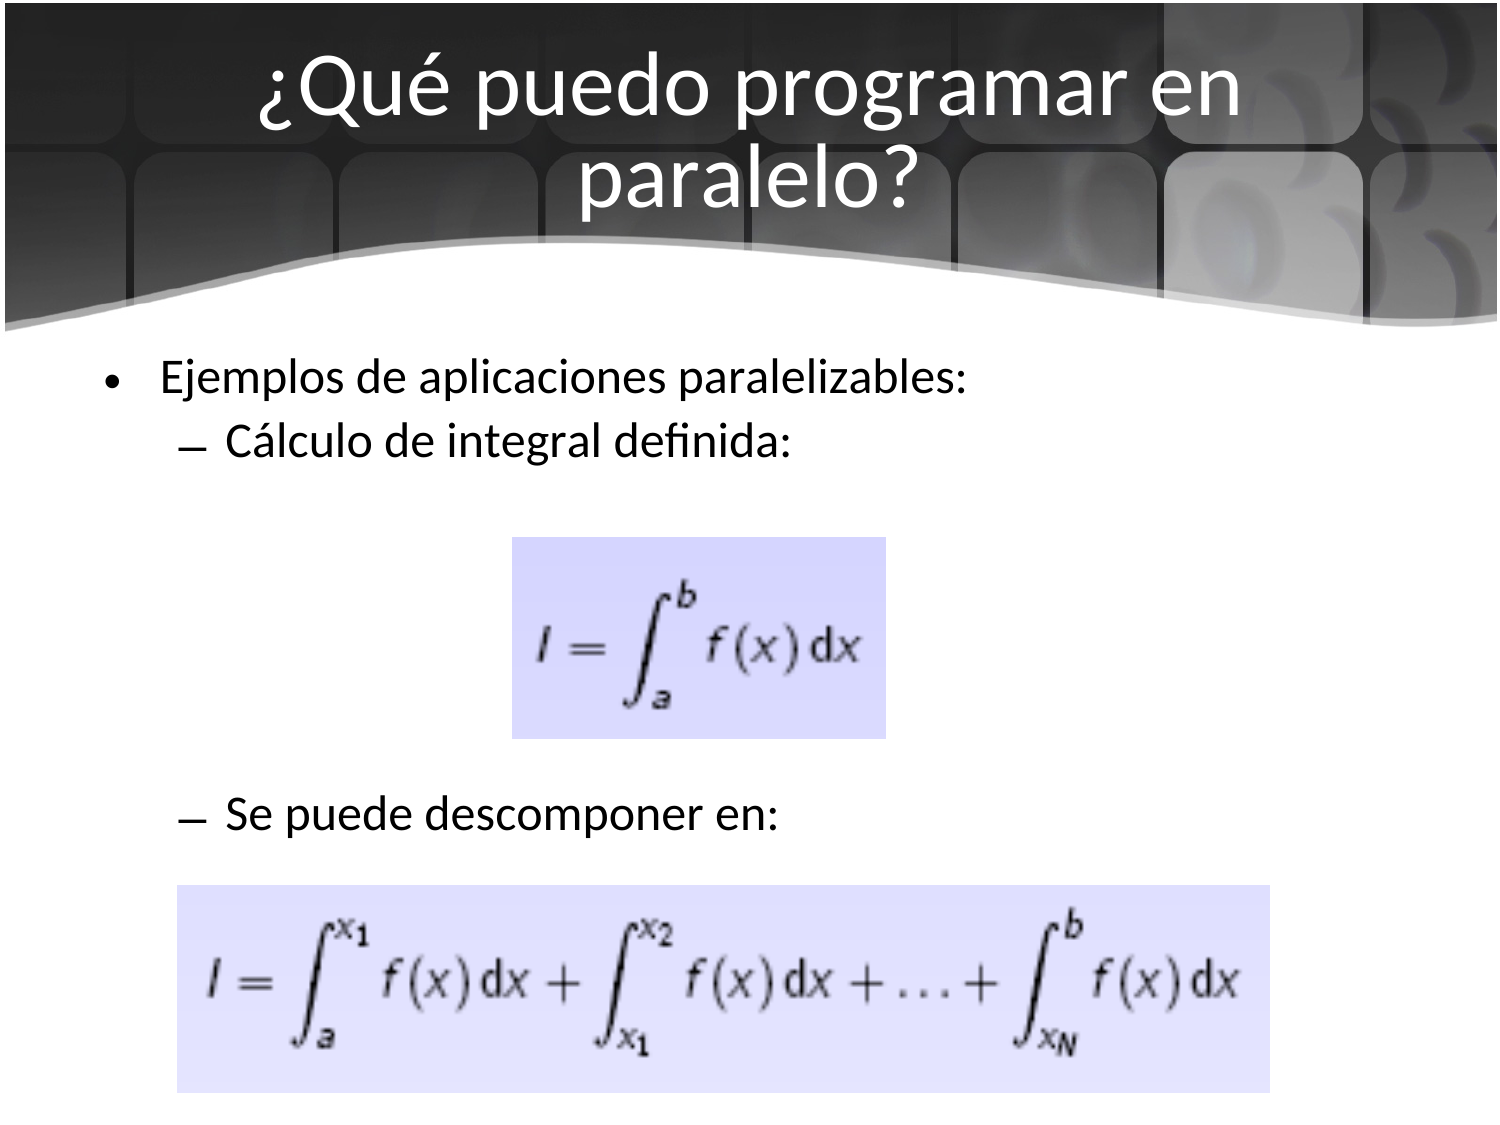

# ¿Qué puedo programar en paralelo?
Ejemplos de aplicaciones paralelizables:
Cálculo de integral definida:
Se puede descomponer en: